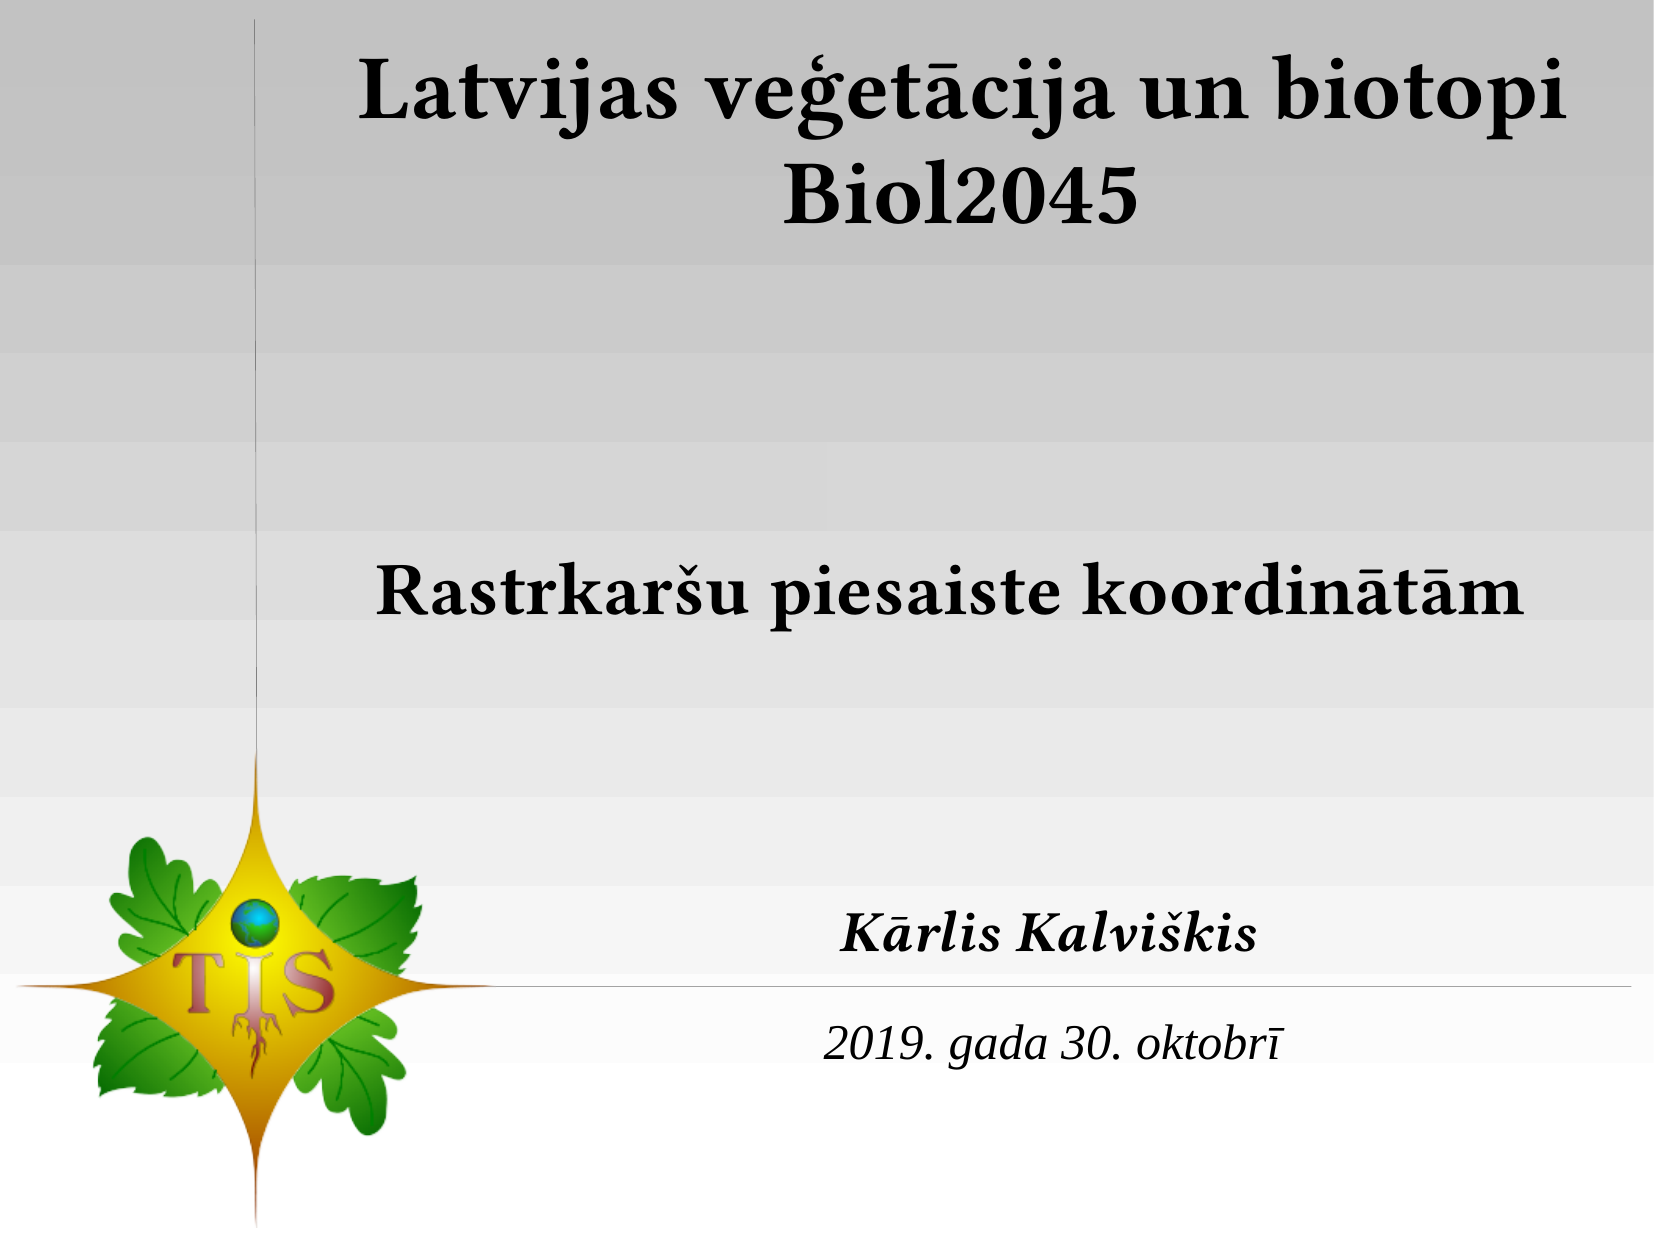

# Rastrkaršu piesaiste koordinātām
2019. gada 30. oktobrī